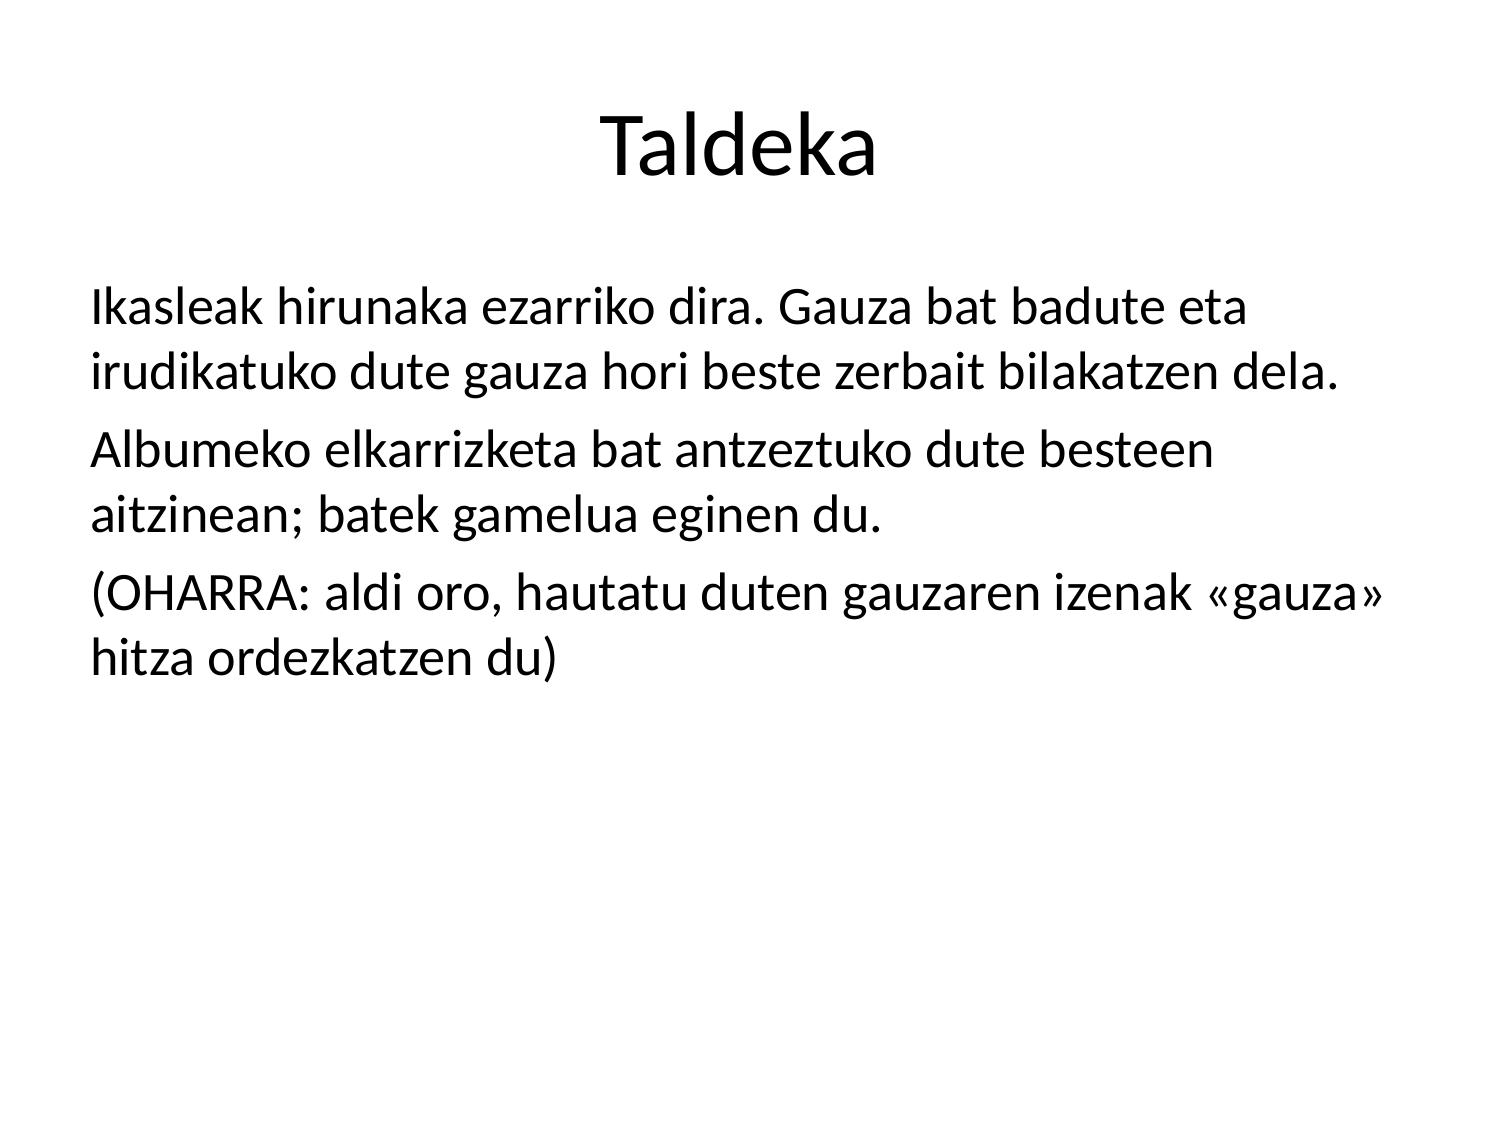

# Taldeka
Ikasleak hirunaka ezarriko dira. Gauza bat badute eta irudikatuko dute gauza hori beste zerbait bilakatzen dela.
Albumeko elkarrizketa bat antzeztuko dute besteen aitzinean; batek gamelua eginen du.
(OHARRA: aldi oro, hautatu duten gauzaren izenak «gauza» hitza ordezkatzen du)